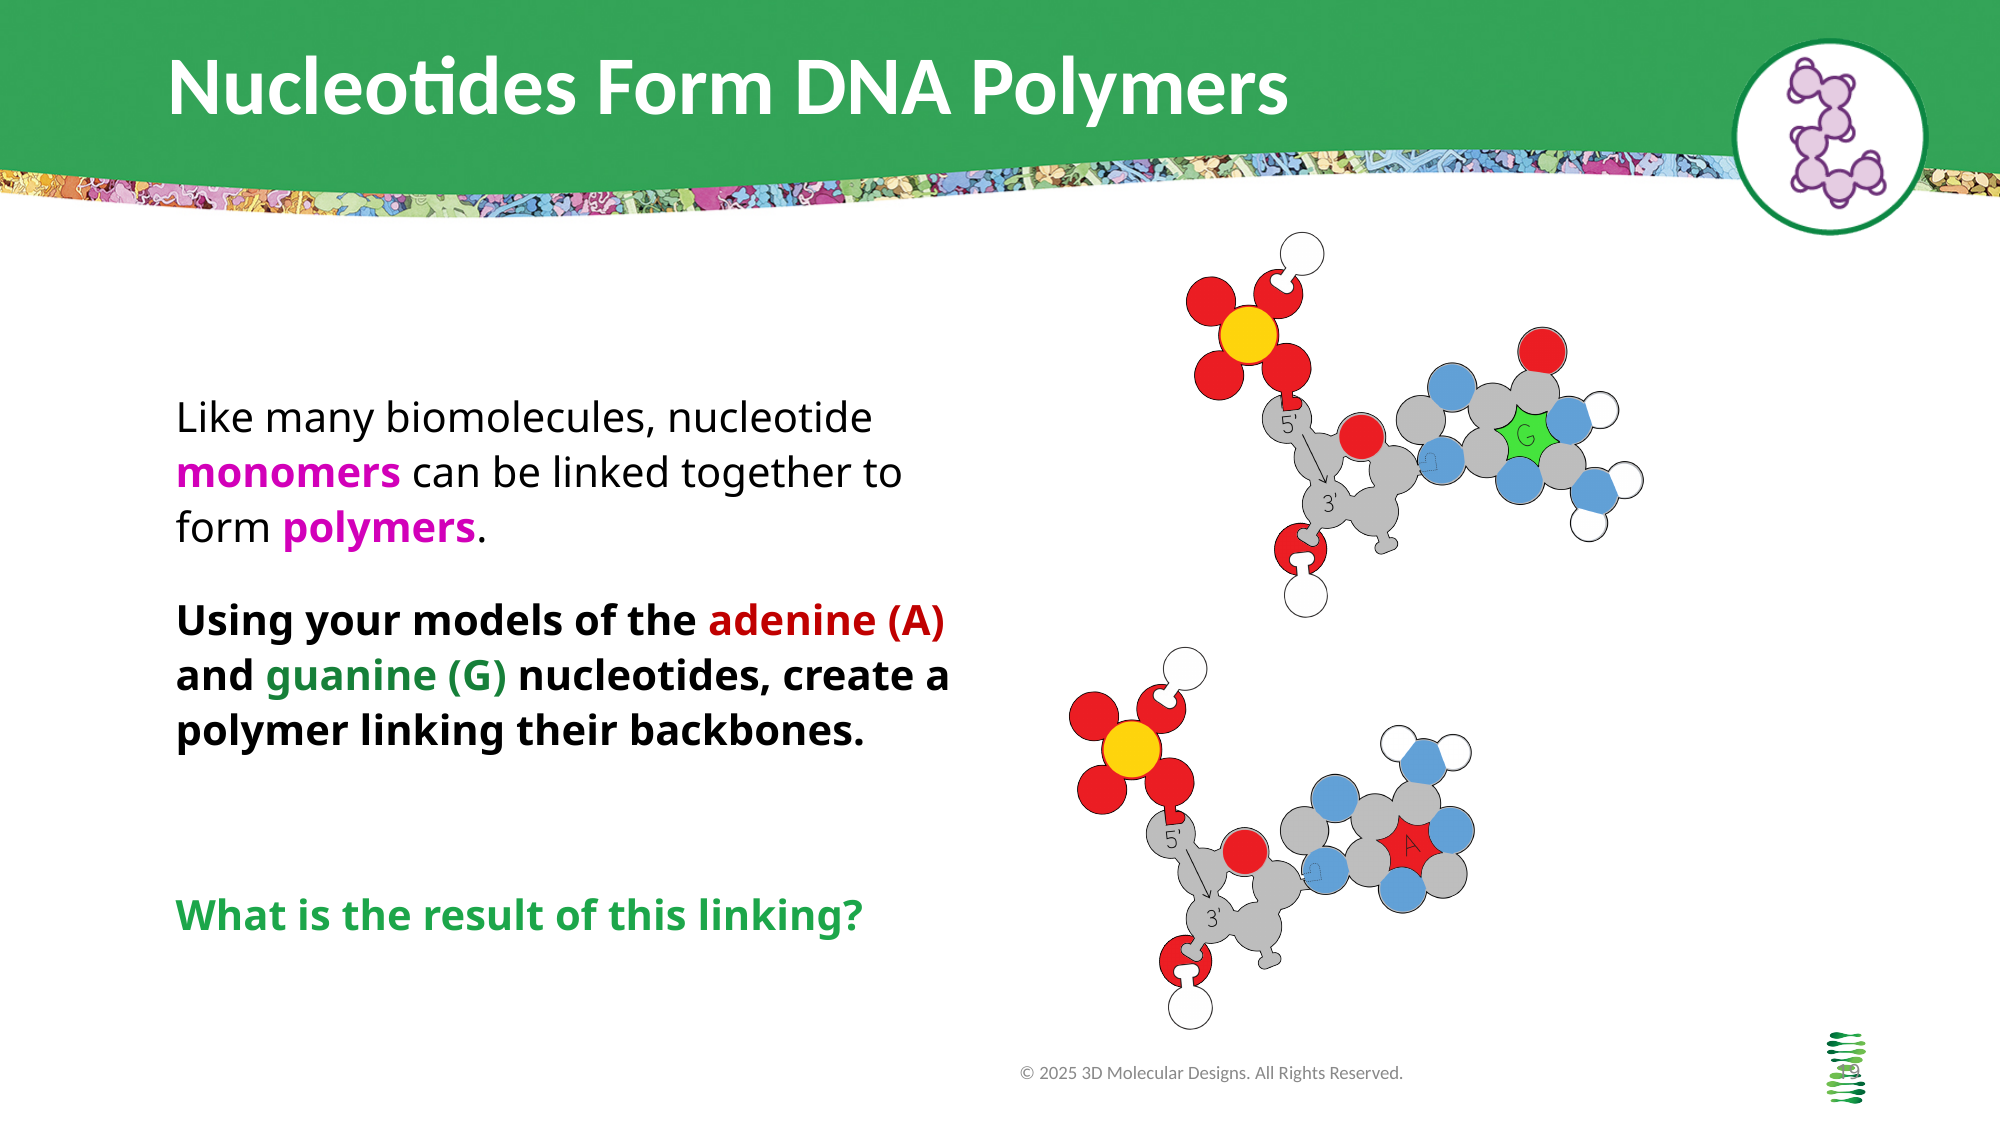

Nucleotides Form DNA Polymers
Like many biomolecules, nucleotide monomers can be linked together to form polymers.
Using your models of the adenine (A) and guanine (G) nucleotides, create a polymer linking their backbones.
What is the result of this linking?